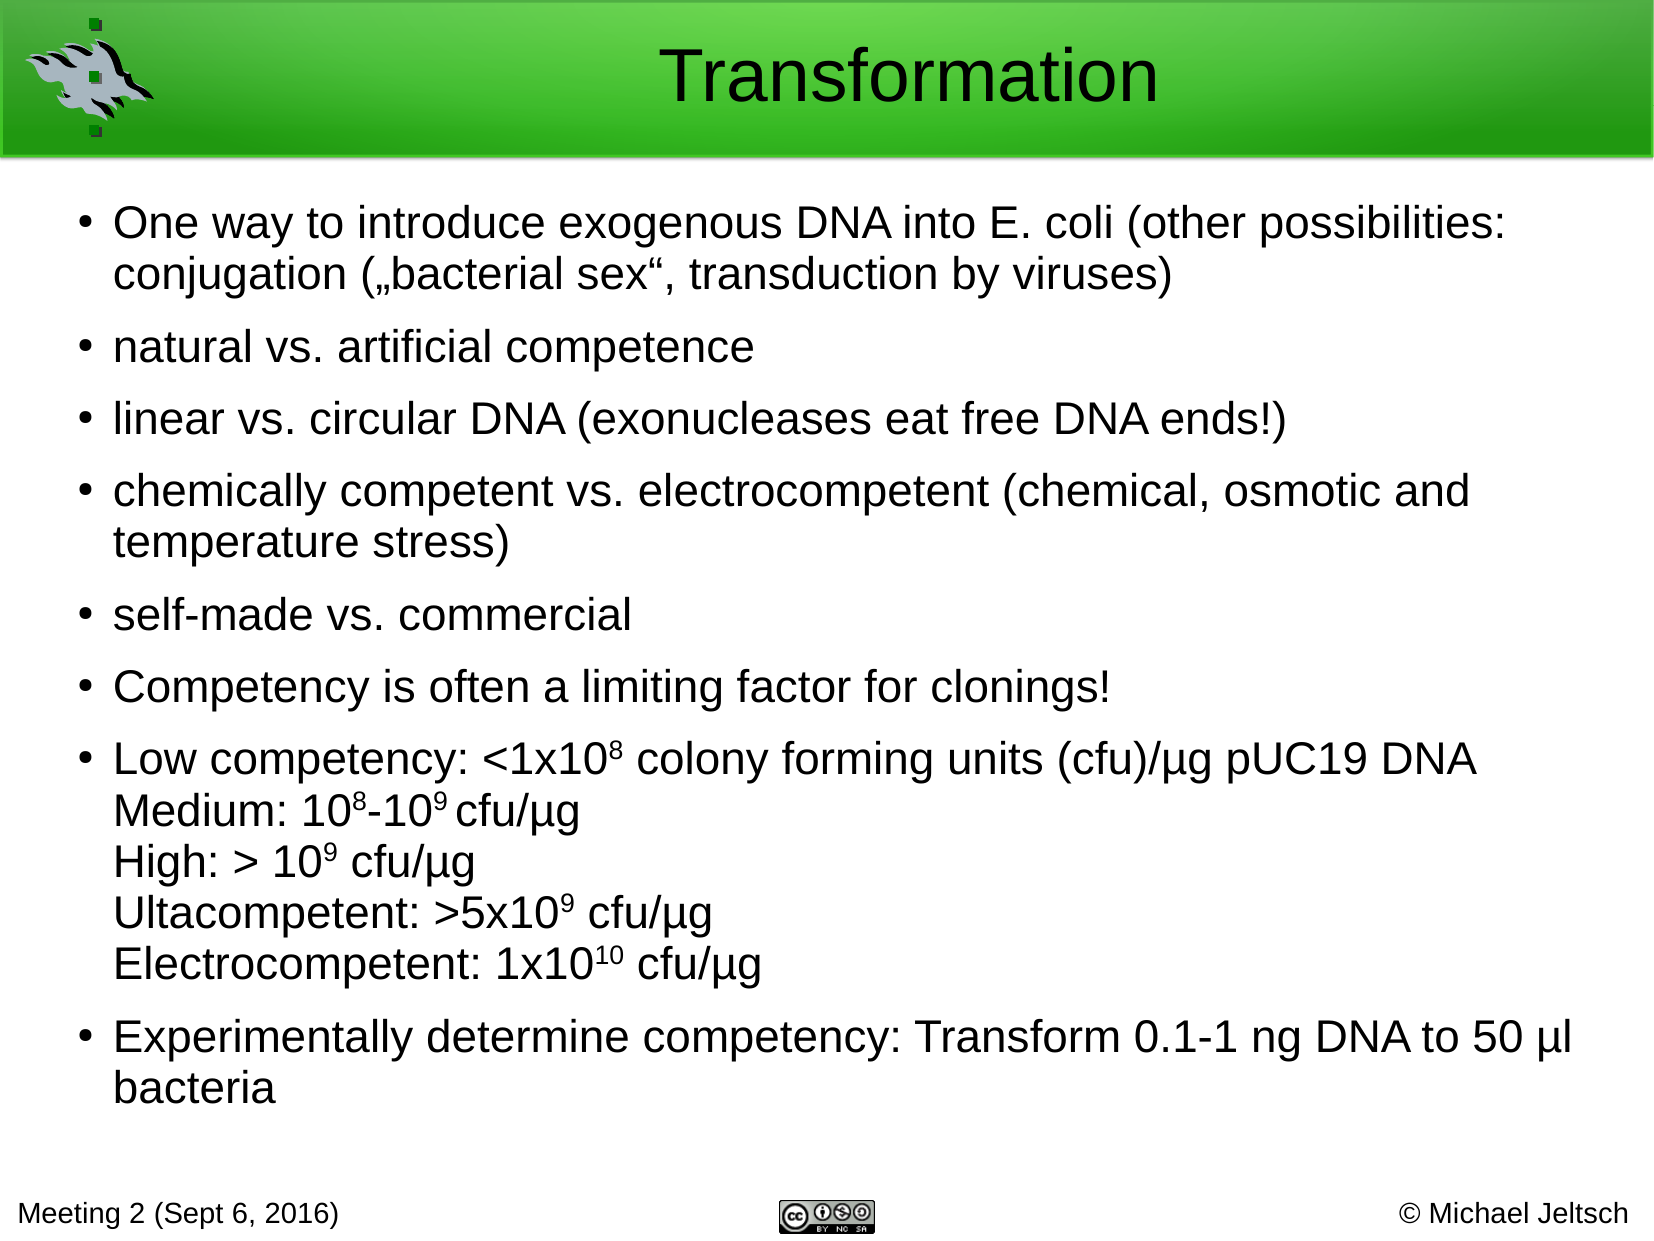

# Transformation
One way to introduce exogenous DNA into E. coli (other possibilities: conjugation („bacterial sex“, transduction by viruses)
natural vs. artificial competence
linear vs. circular DNA (exonucleases eat free DNA ends!)
chemically competent vs. electrocompetent (chemical, osmotic and temperature stress)
self-made vs. commercial
Competency is often a limiting factor for clonings!
Low competency: <1x108 colony forming units (cfu)/µg pUC19 DNA
Medium: 108-109 cfu/µg
High: > 109 cfu/µg
Ultacompetent: >5x109 cfu/µg
Electrocompetent: 1x1010 cfu/µg
Experimentally determine competency: Transform 0.1-1 ng DNA to 50 µl bacteria